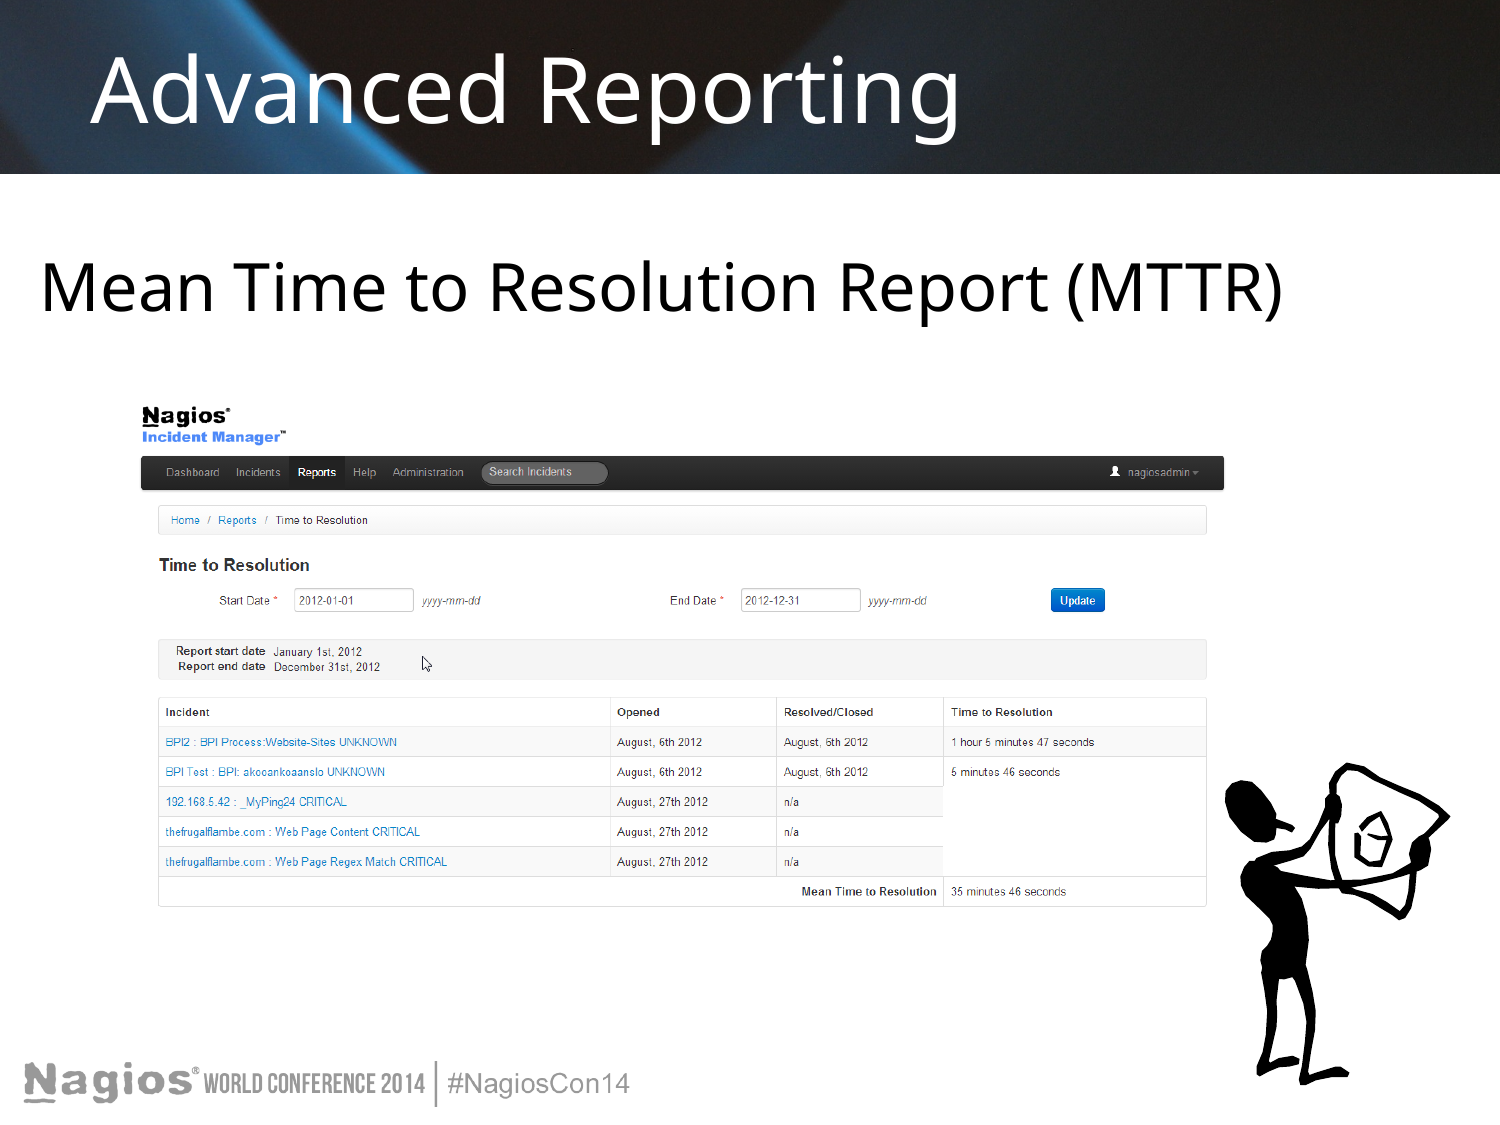

# Advanced Reporting
Mean Time to Resolution Report (MTTR)